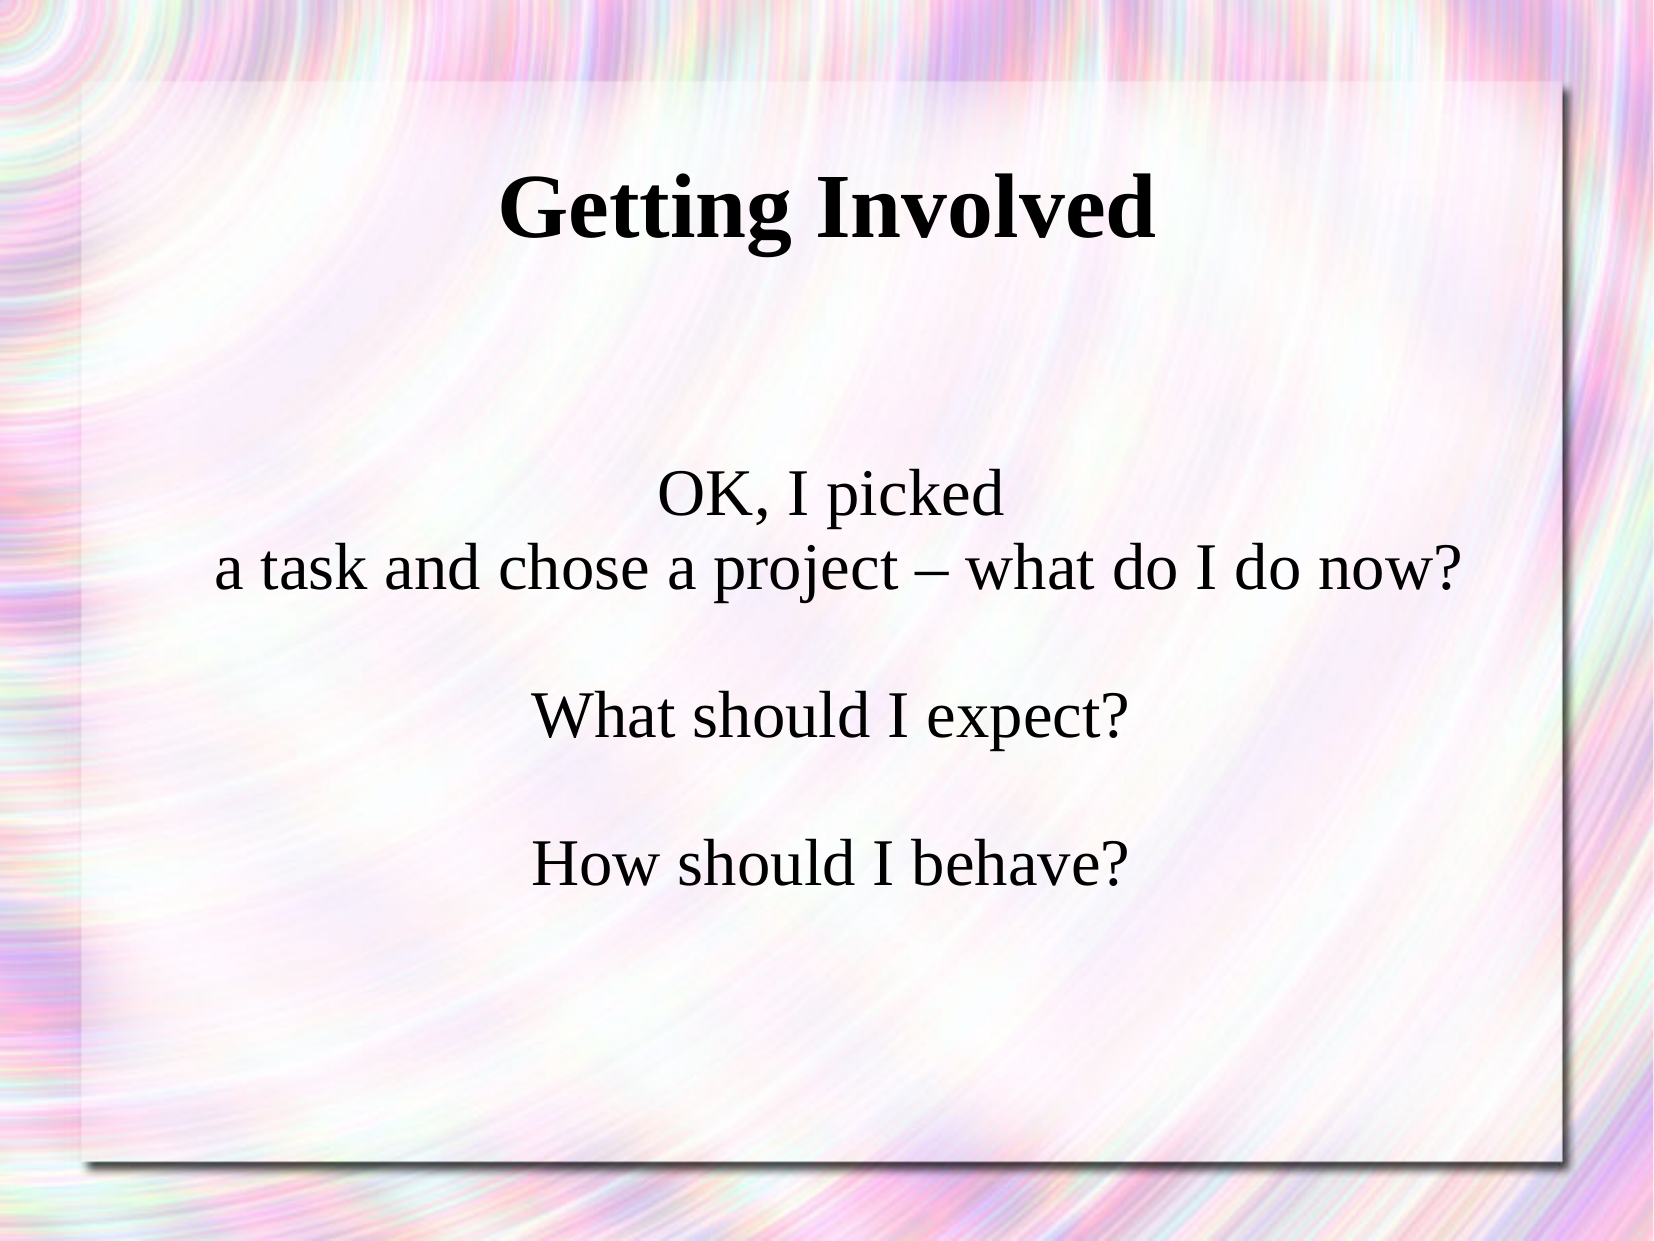

# Getting Involved
OK, I picked
 a task and chose a project – what do I do now?
What should I expect?
How should I behave?